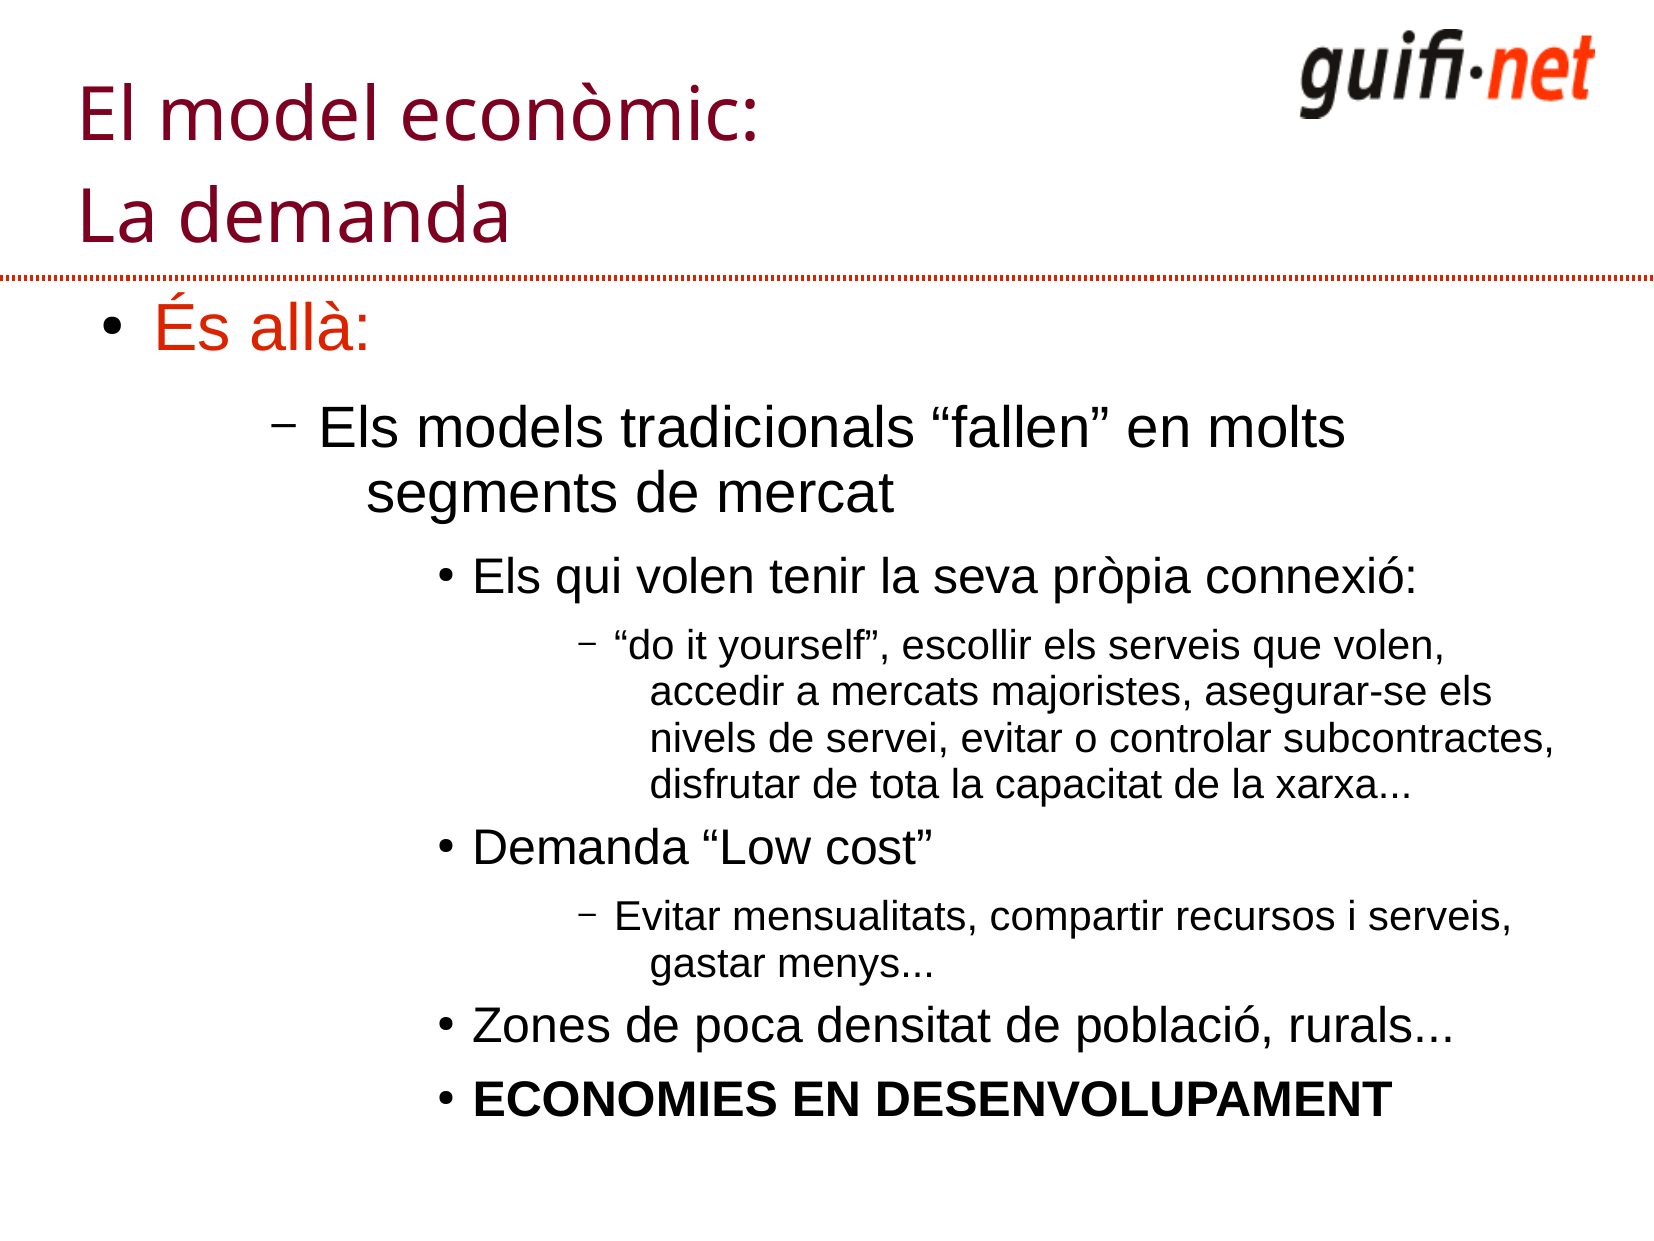

# El model econòmic: La demanda
És allà:
Els models tradicionals “fallen” en molts segments de mercat
Els qui volen tenir la seva pròpia connexió:
“do it yourself”, escollir els serveis que volen, accedir a mercats majoristes, asegurar-se els nivels de servei, evitar o controlar subcontractes, disfrutar de tota la capacitat de la xarxa...
Demanda “Low cost”
Evitar mensualitats, compartir recursos i serveis, gastar menys...
Zones de poca densitat de població, rurals...
ECONOMIES EN DESENVOLUPAMENT